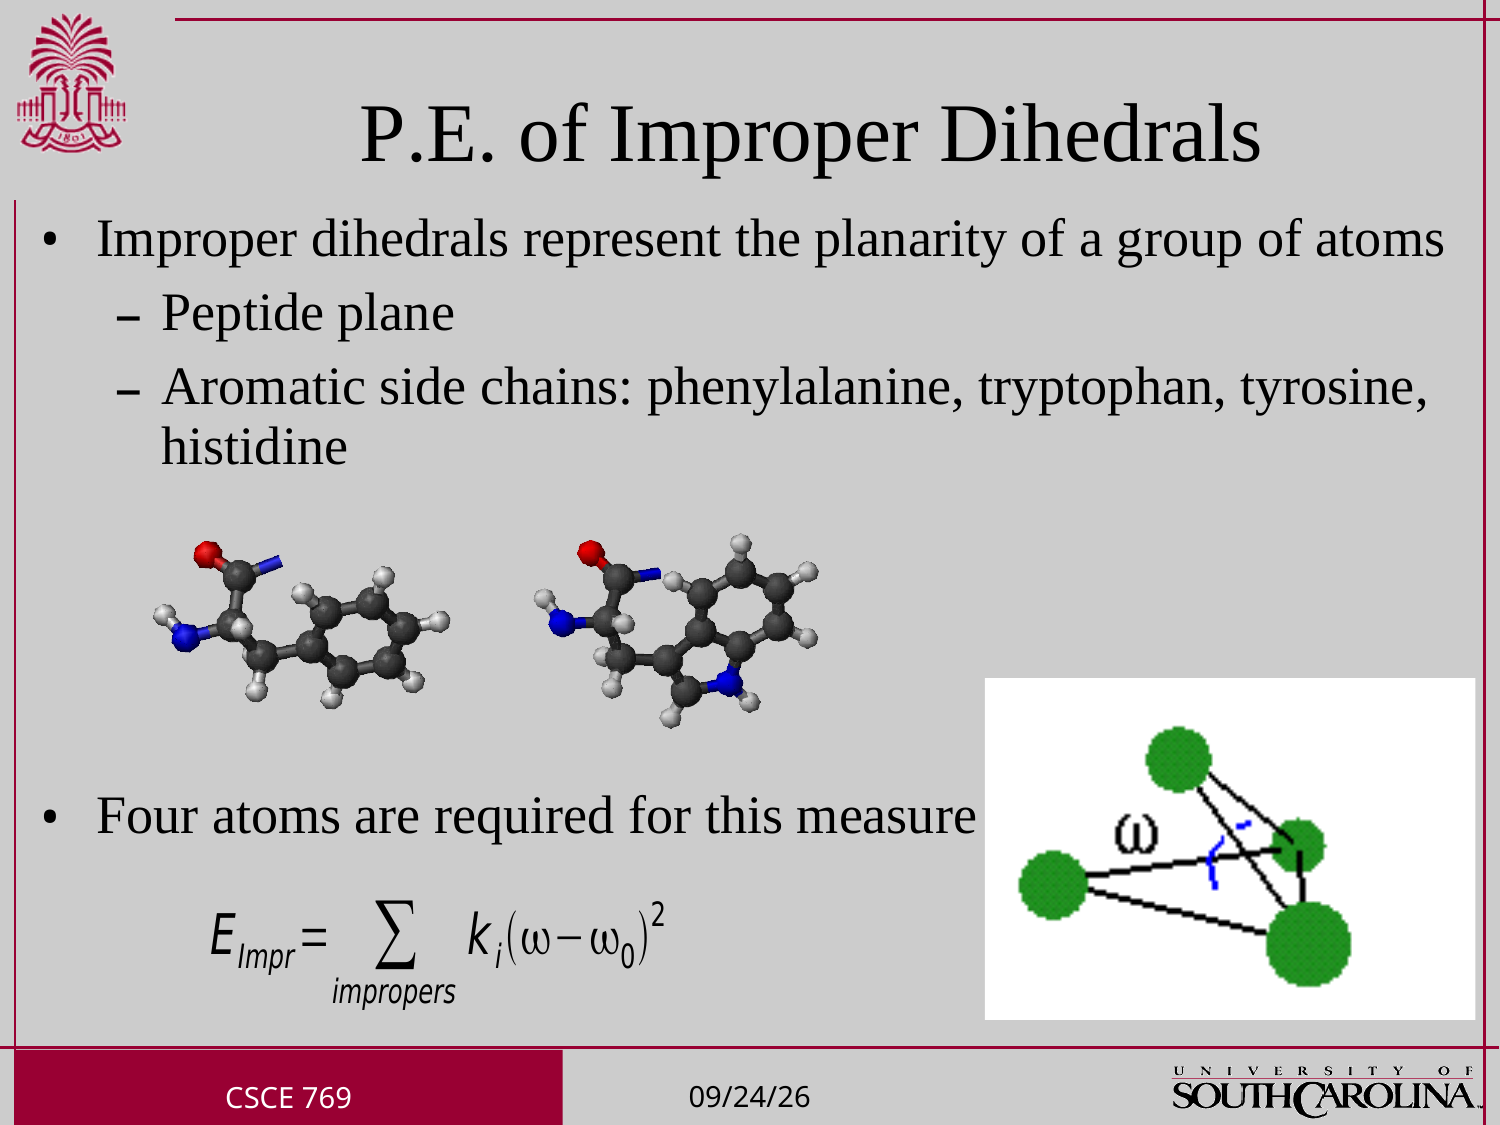

# P.E. of Improper Dihedrals
Improper dihedrals represent the planarity of a group of atoms
Peptide plane
Aromatic side chains: phenylalanine, tryptophan, tyrosine, histidine
Four atoms are required for this measure